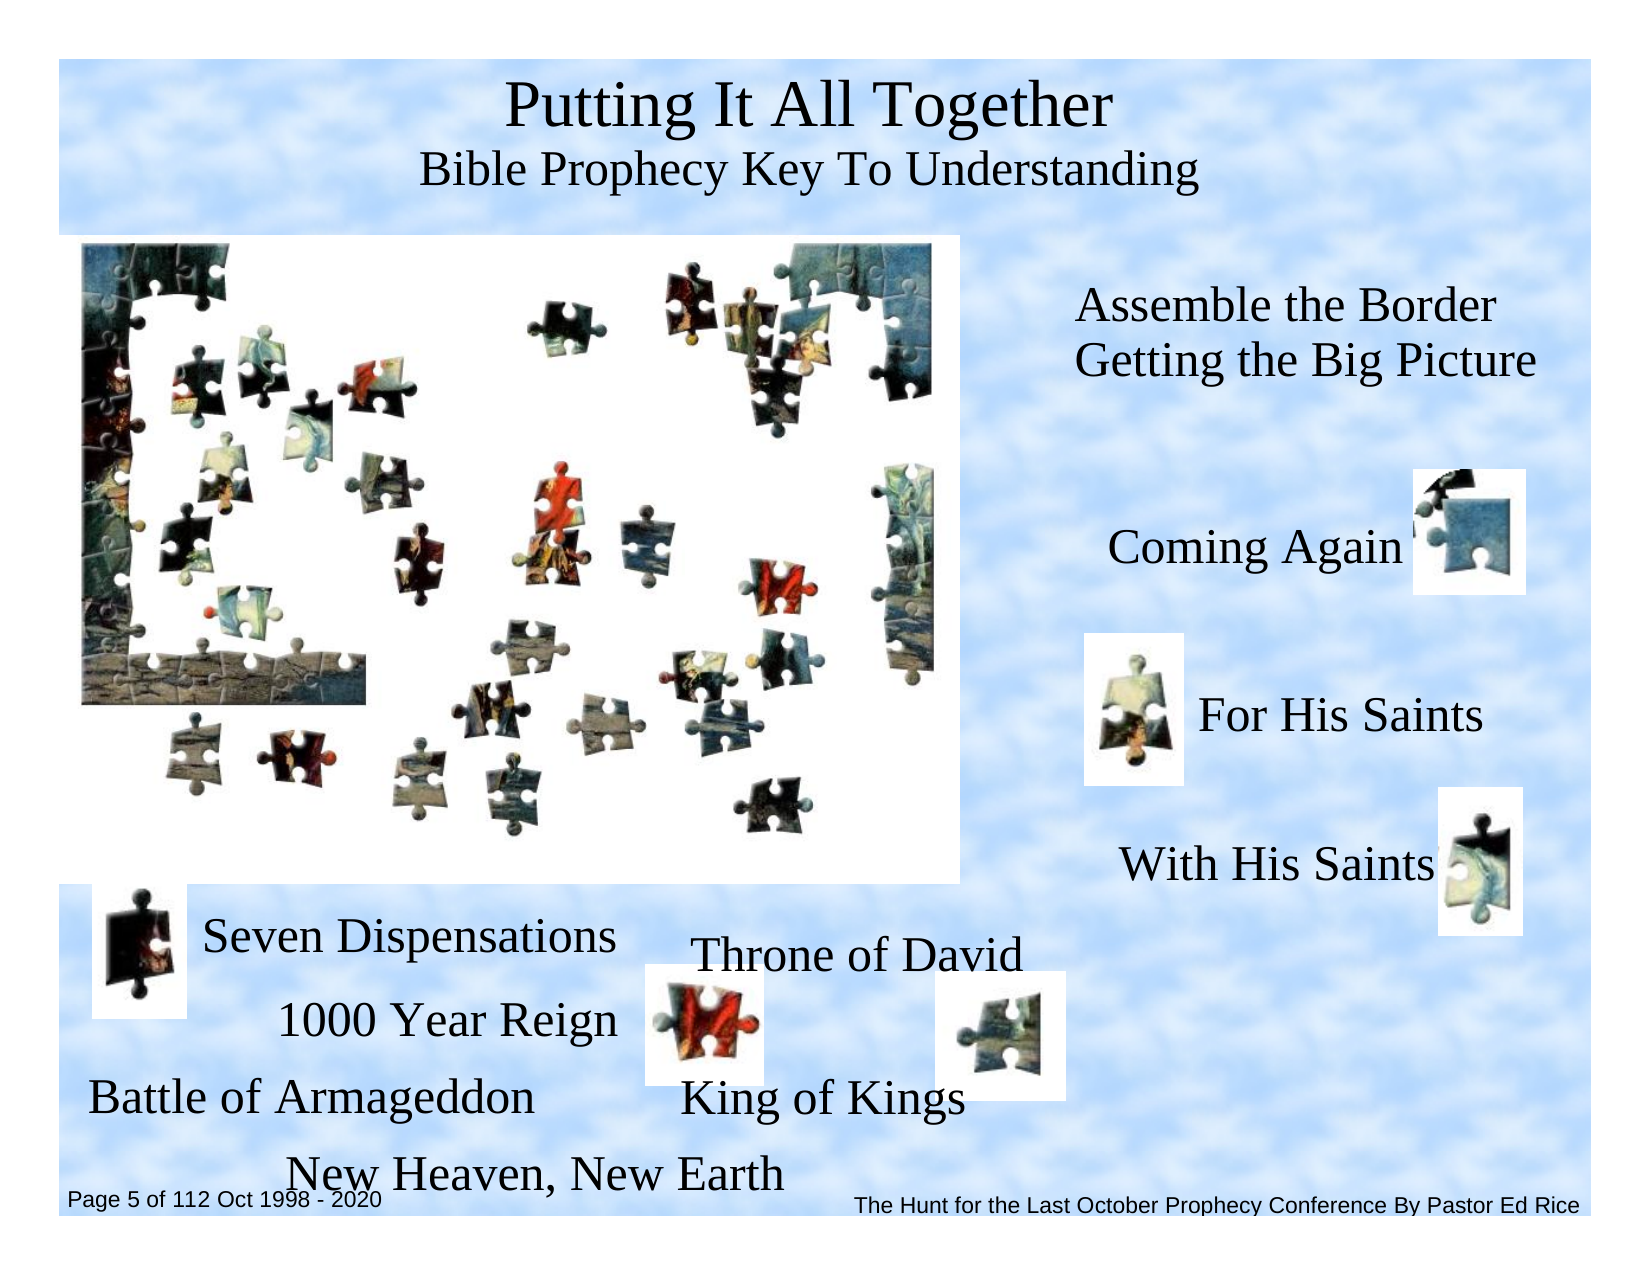

# Putting It All Together Bible Prophecy Key To Understanding
Assemble the Border
Getting the Big Picture
Coming Again
For His Saints
With His Saints
Seven Dispensations
Throne of David
1000 Year Reign
Battle of Armageddon
King of Kings
New Heaven, New Earth